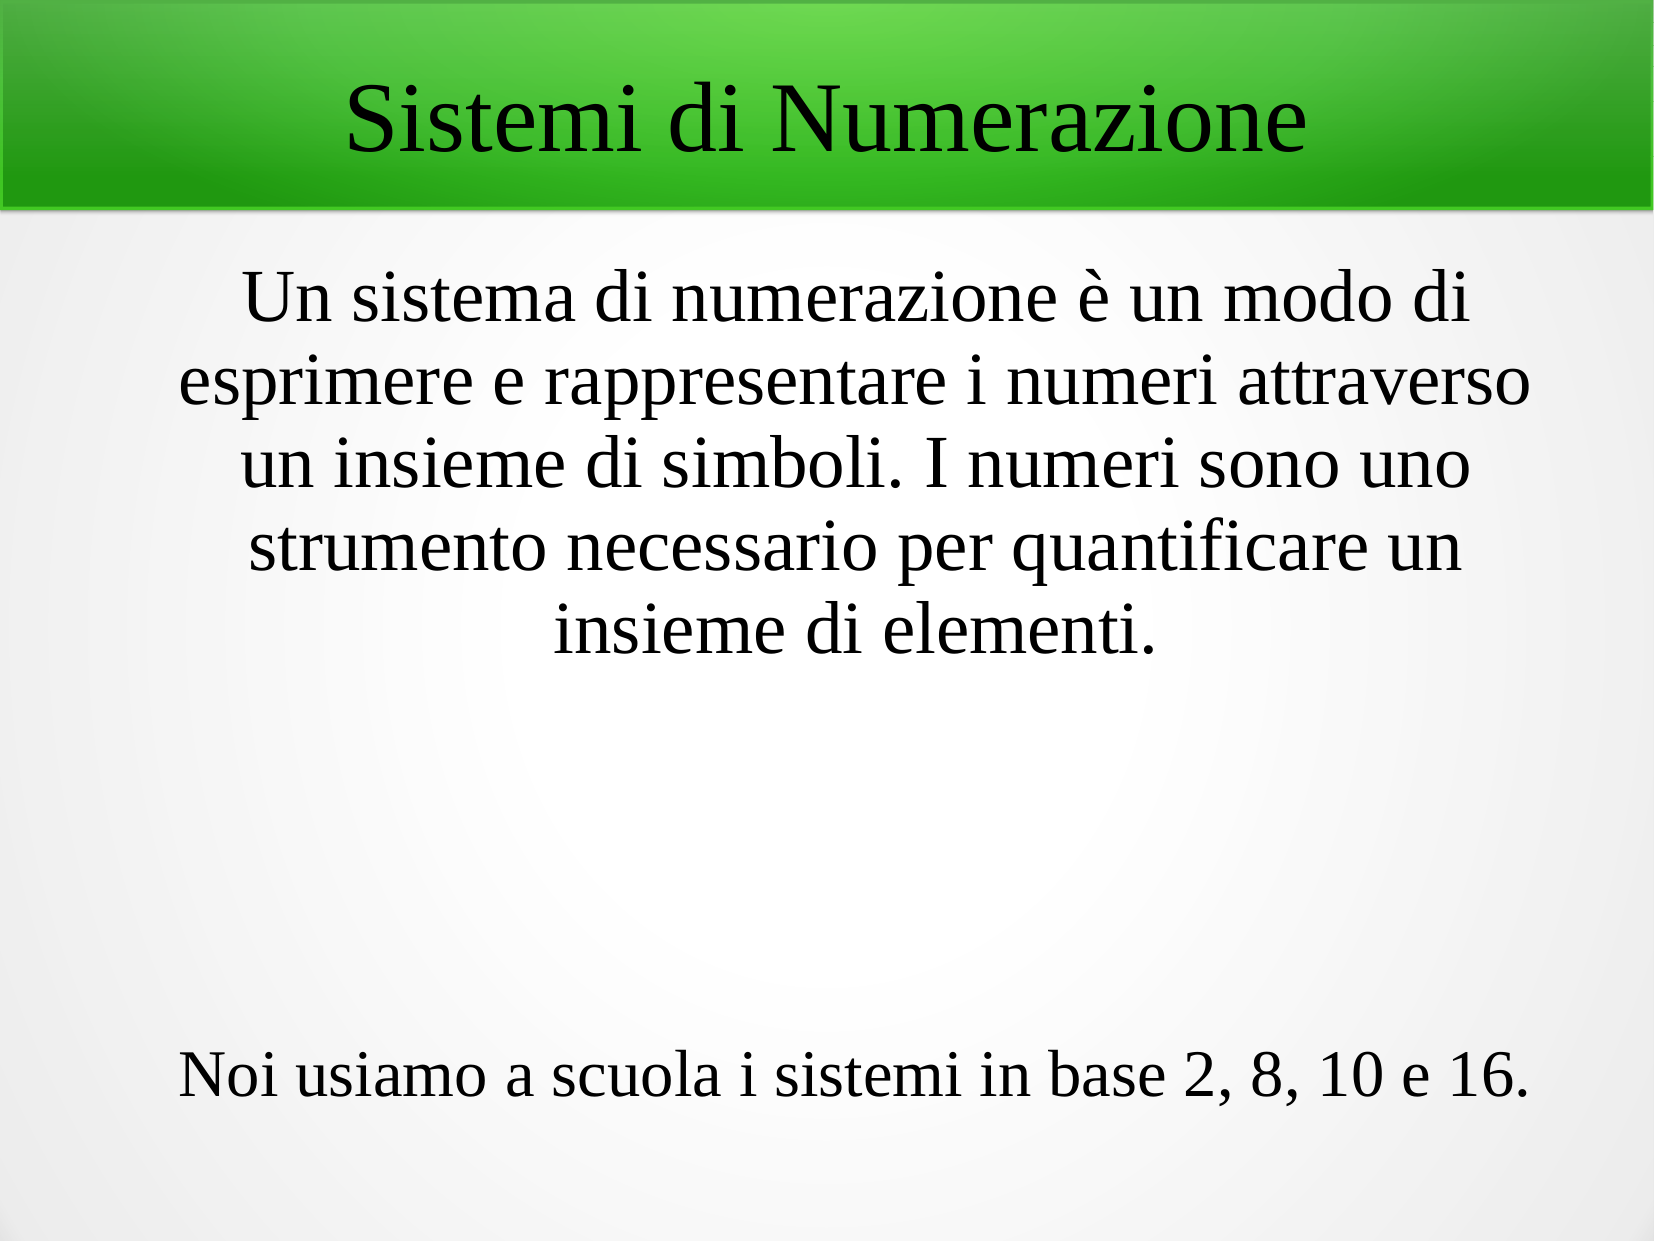

# Sistemi di Numerazione
Un sistema di numerazione è un modo di esprimere e rappresentare i numeri attraverso un insieme di simboli. I numeri sono uno strumento necessario per quantificare un insieme di elementi.
Noi usiamo a scuola i sistemi in base 2, 8, 10 e 16.